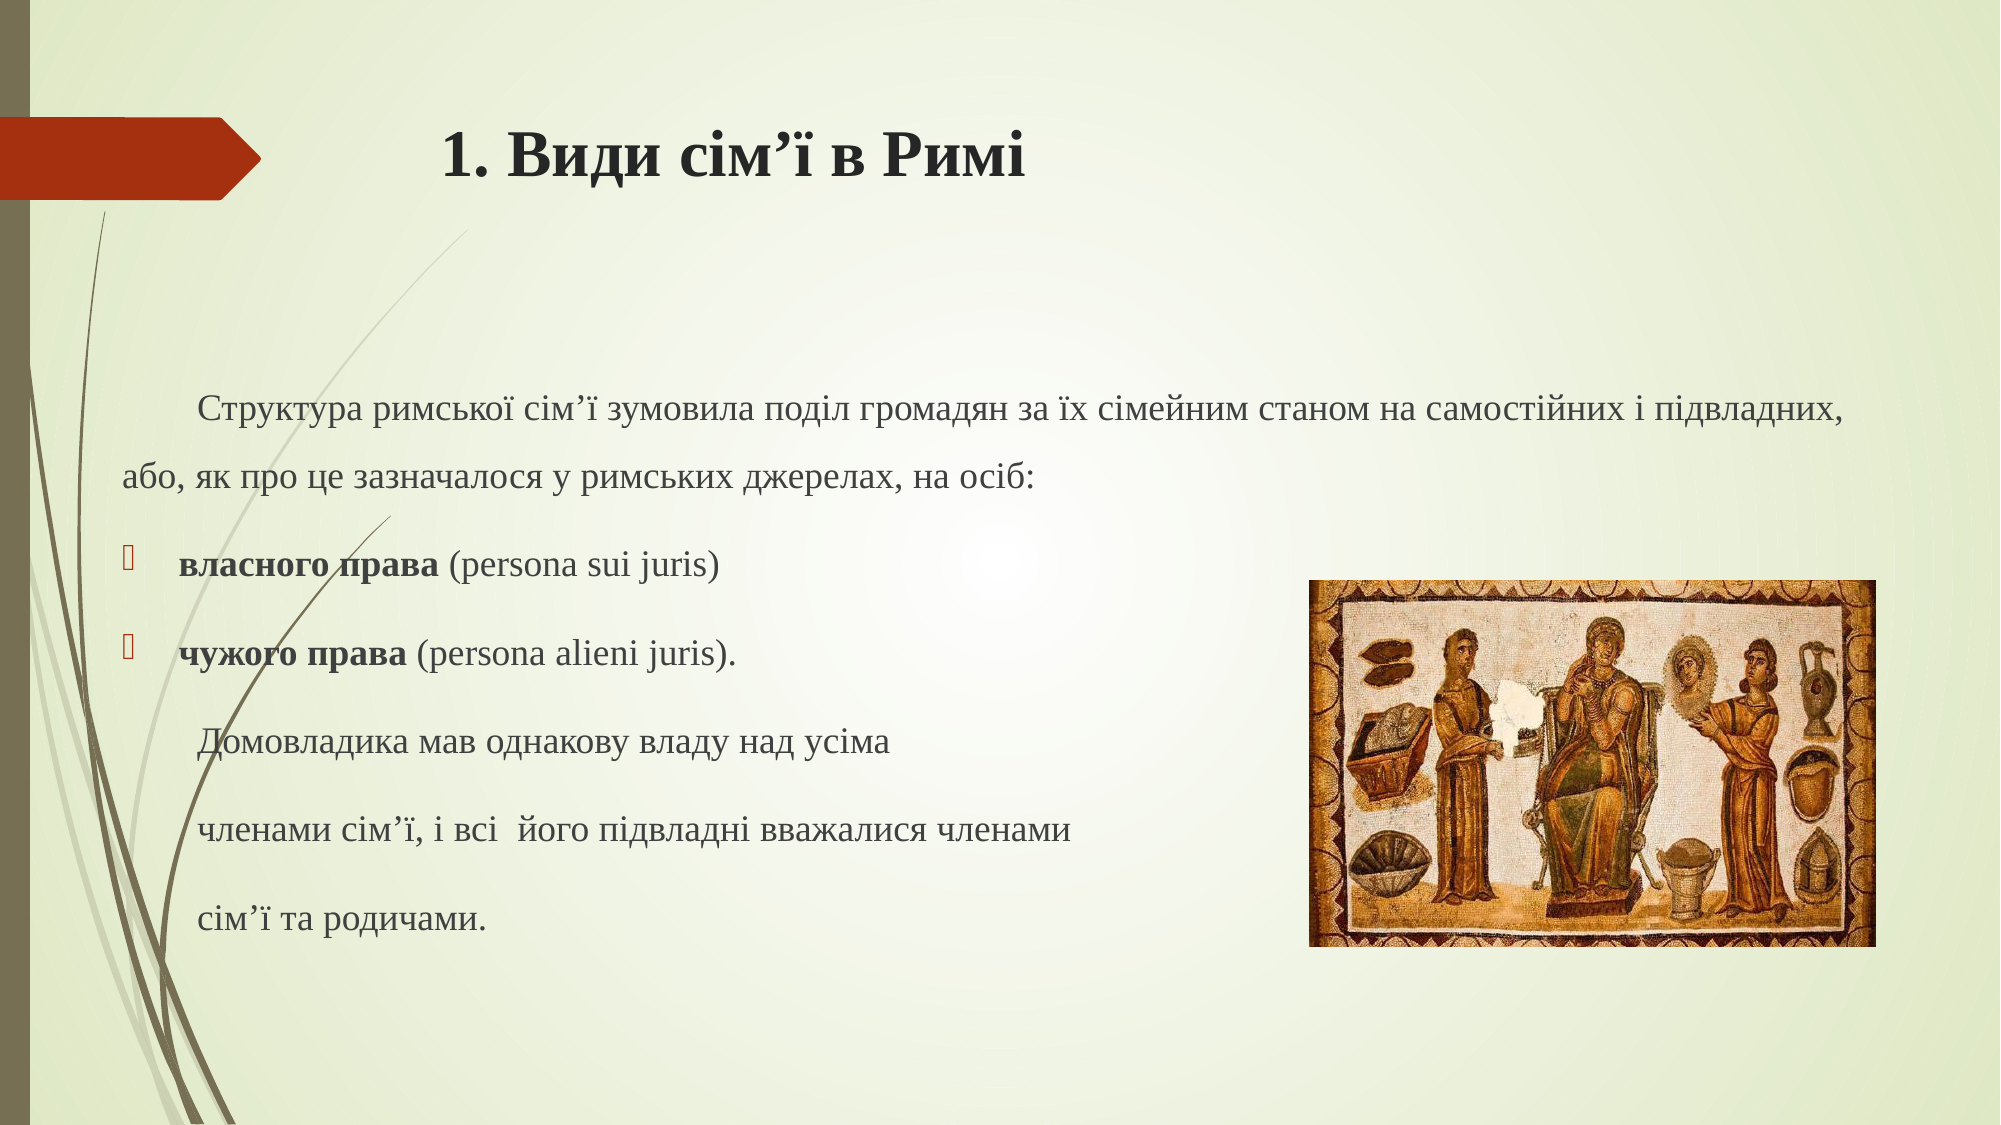

# 1. Види сім’ї в Римі
	Структура римської сім’ї зумовила поділ громадян за їх сімейним станом на самостійних і підвладних, або, як про це зазначалося у римських джерелах, на осіб:
власного права (реrsona sui juris)
чужого права (реrsona alieni juris).
	Домовладика мав однакову владу над усіма
	членами сім’ї, і всі  його підвладні вважалися членами
	сім’ї та родичами.